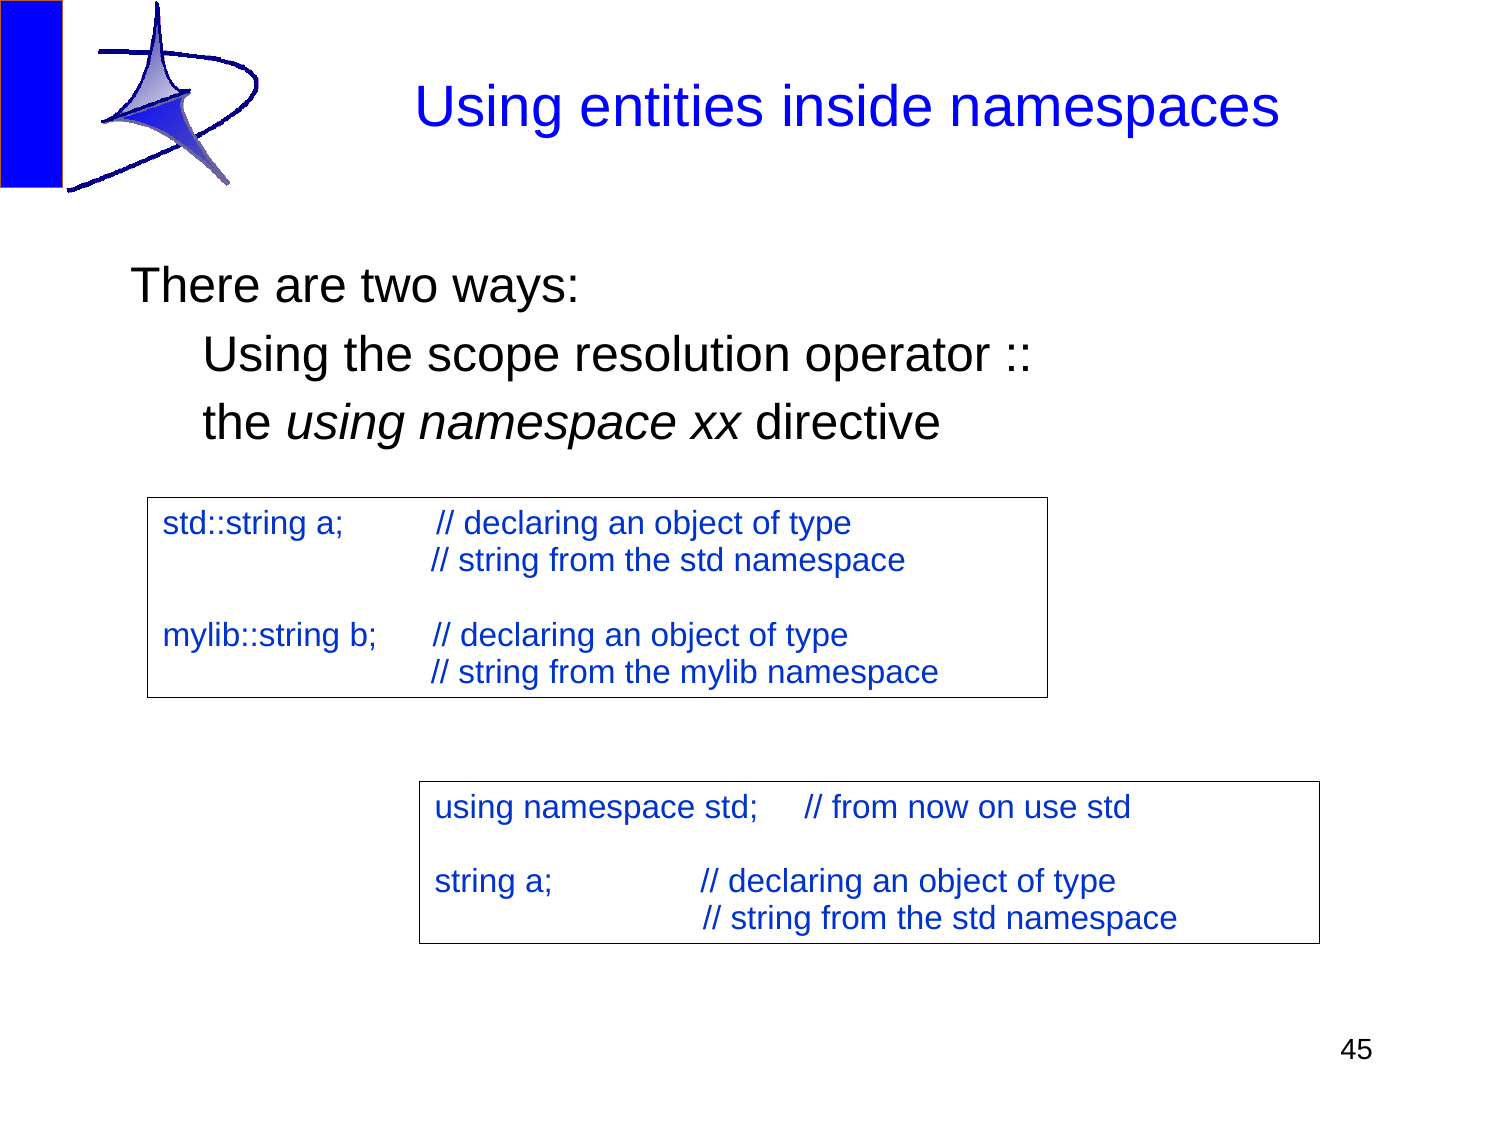

# Using entities inside namespaces
There are two ways:
Using the scope resolution operator ::
the using namespace xx directive
std::string a; // declaring an object of type
 // string from the std namespace
mylib::string b; // declaring an object of type
 // string from the mylib namespace
using namespace std; // from now on use std
string a; // declaring an object of type
 // string from the std namespace
45